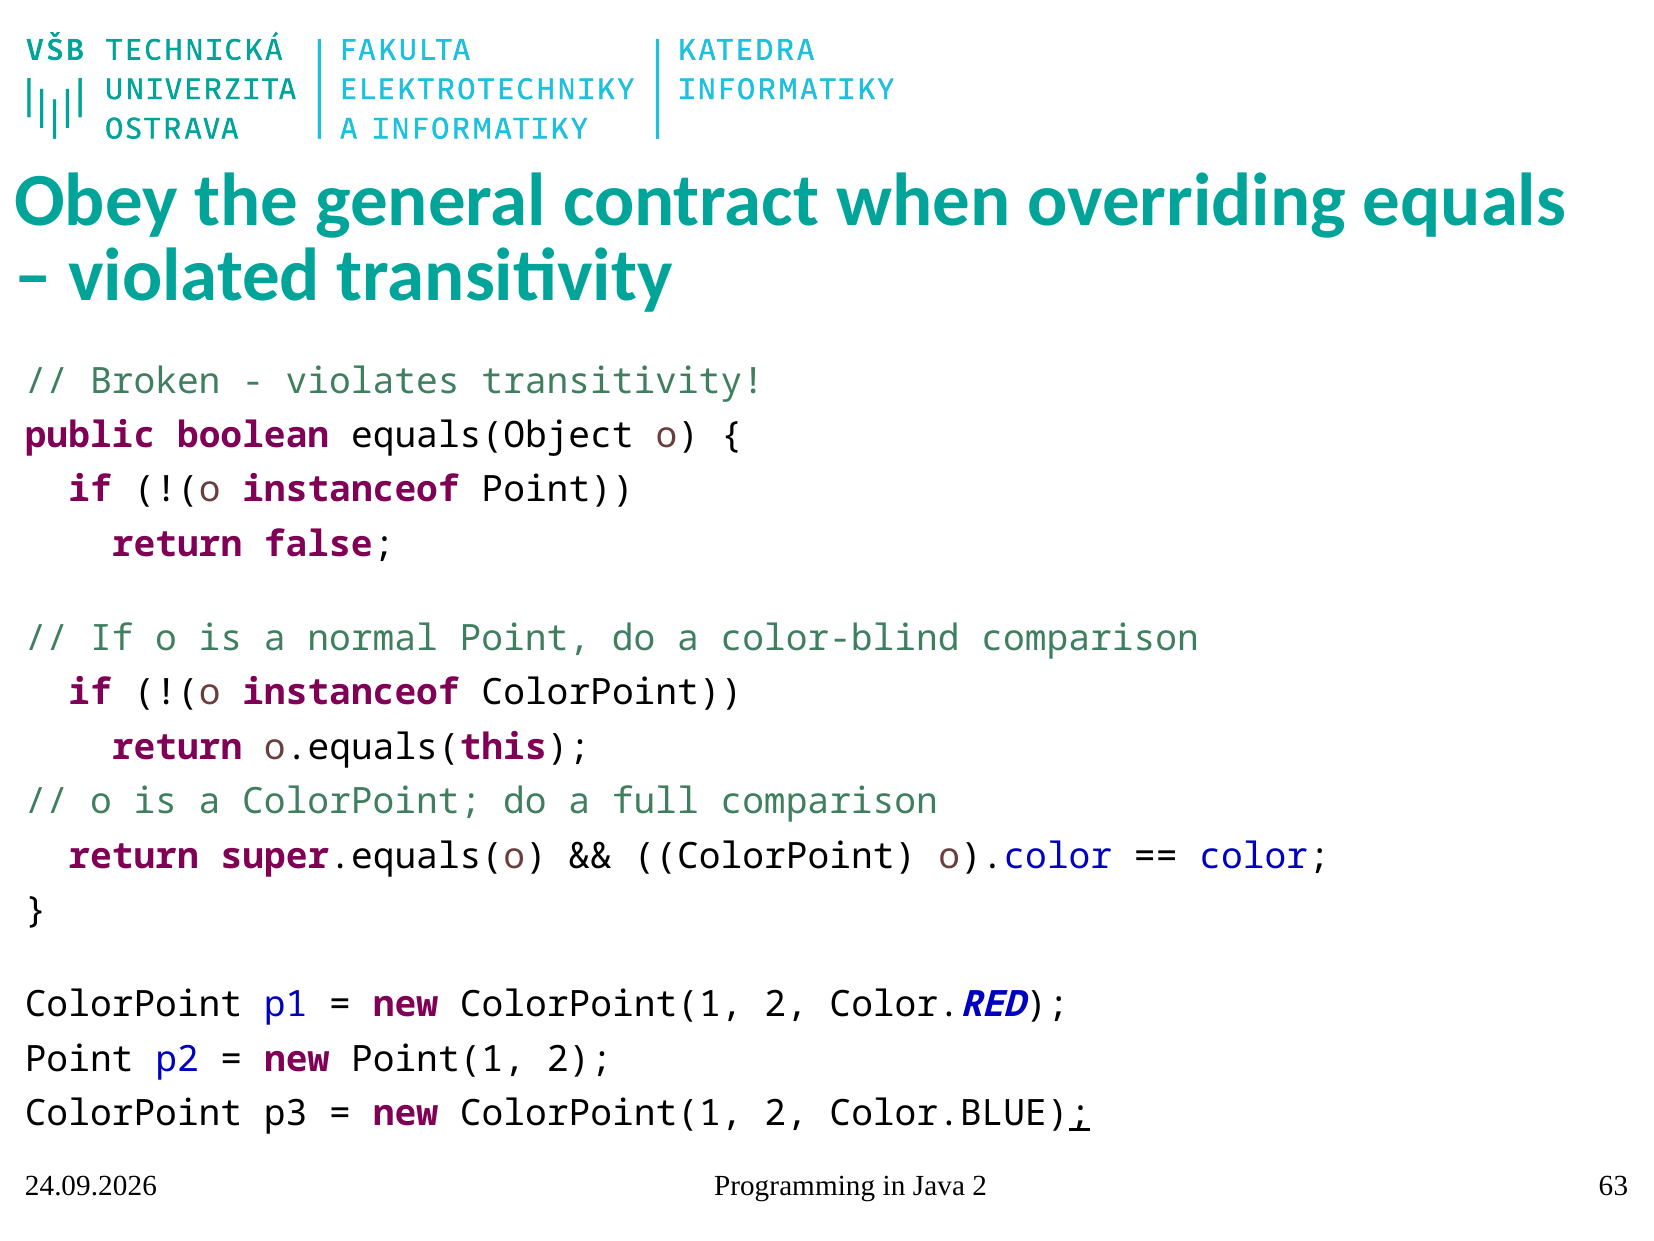

# Obey the general contract when overriding equals – violated transitivity
// Broken - violates transitivity!
public boolean equals(Object o) {
 if (!(o instanceof Point))
 return false;
// If o is a normal Point, do a color-blind comparison
 if (!(o instanceof ColorPoint))
 return o.equals(this);
// o is a ColorPoint; do a full comparison
 return super.equals(o) && ((ColorPoint) o).color == color;
}
ColorPoint p1 = new ColorPoint(1, 2, Color.RED);
Point p2 = new Point(1, 2);
ColorPoint p3 = new ColorPoint(1, 2, Color.BLUE);
Programming in Java 2
63